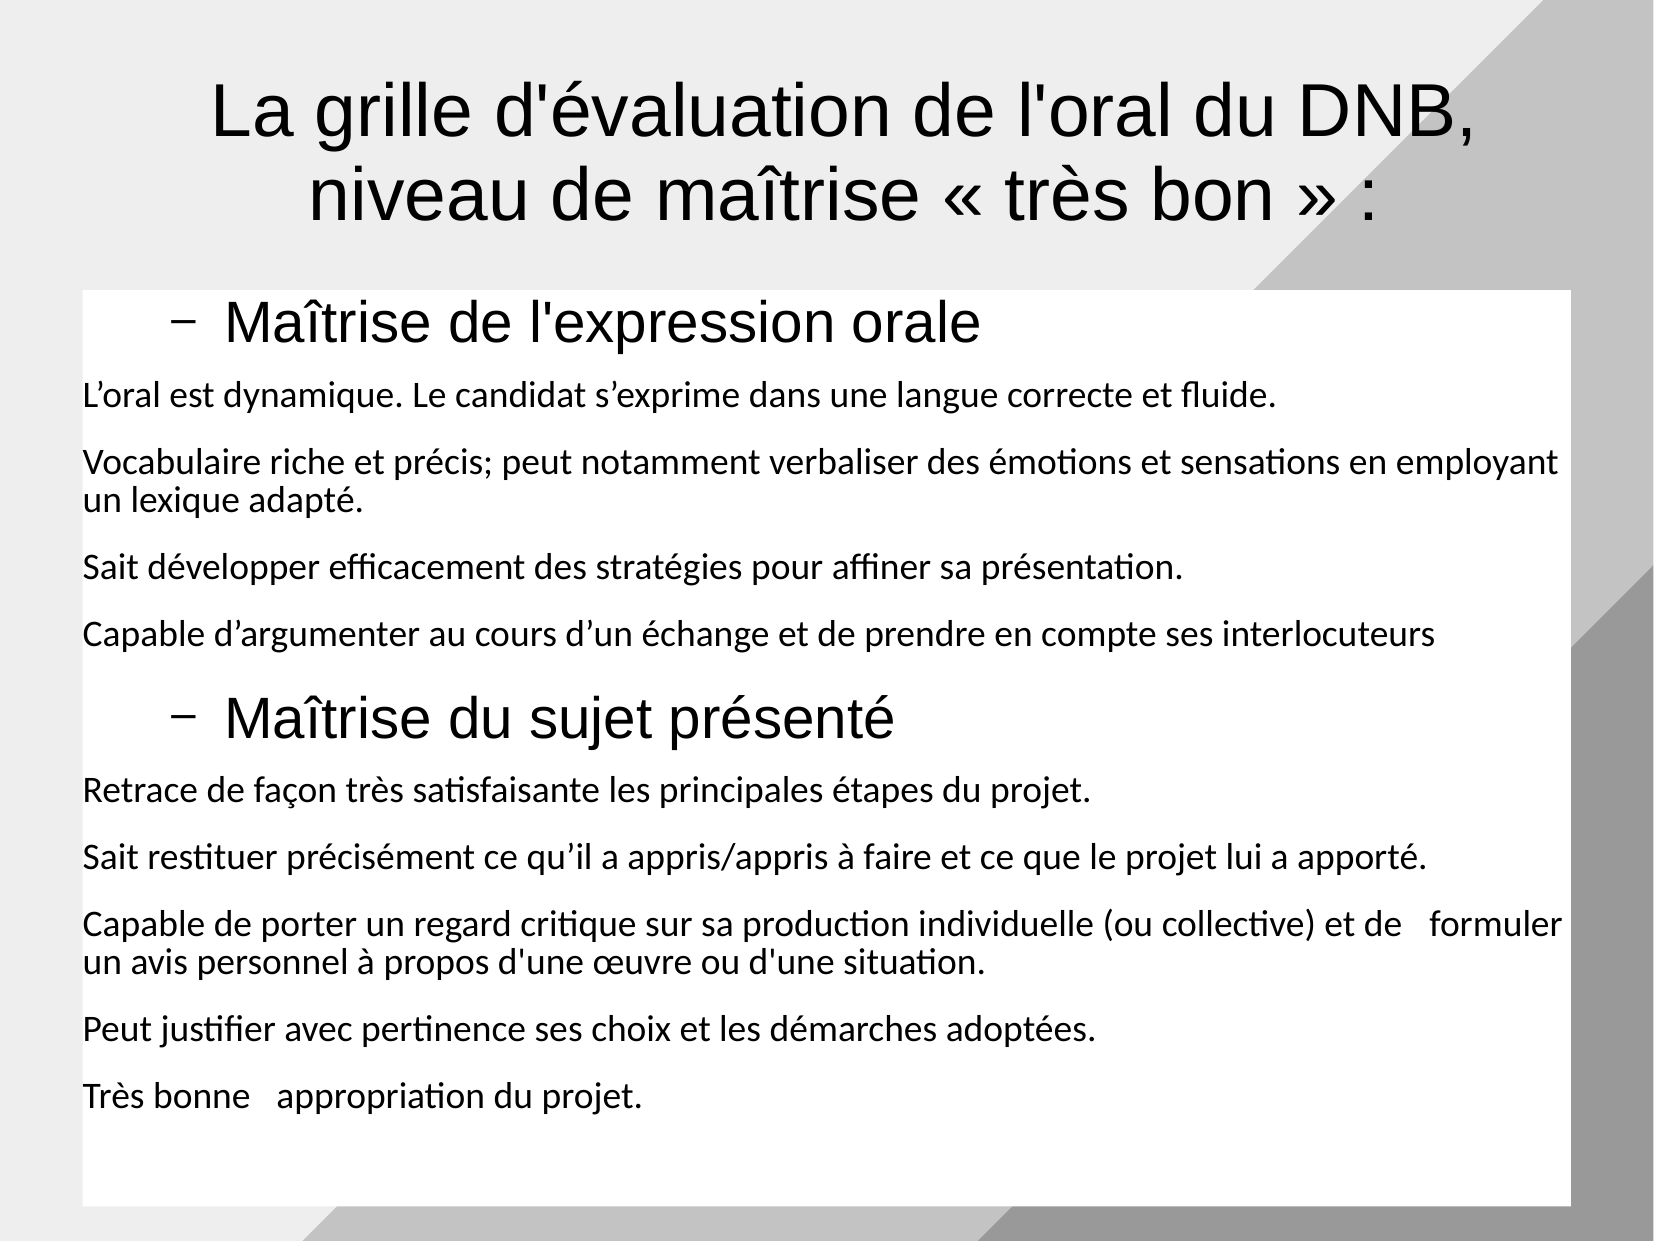

# La grille d'évaluation de l'oral du DNB, niveau de maîtrise « très bon » :
Maîtrise de l'expression orale
L’oral est dynamique. Le candidat s’exprime dans une langue correcte et fluide.
Vocabulaire riche et précis; peut notamment verbaliser des émotions et sensations en employant un lexique adapté.
Sait développer efficacement des stratégies pour affiner sa présentation.
Capable d’argumenter au cours d’un échange et de prendre en compte ses interlocuteurs
Maîtrise du sujet présenté
Retrace de façon très satisfaisante les principales étapes du projet.
Sait restituer précisément ce qu’il a appris/appris à faire et ce que le projet lui a apporté.
Capable de porter un regard critique sur sa production individuelle (ou collective) et de   formuler un avis personnel à propos d'une œuvre ou d'une situation.
Peut justifier avec pertinence ses choix et les démarches adoptées.
Très bonne   appropriation du projet.